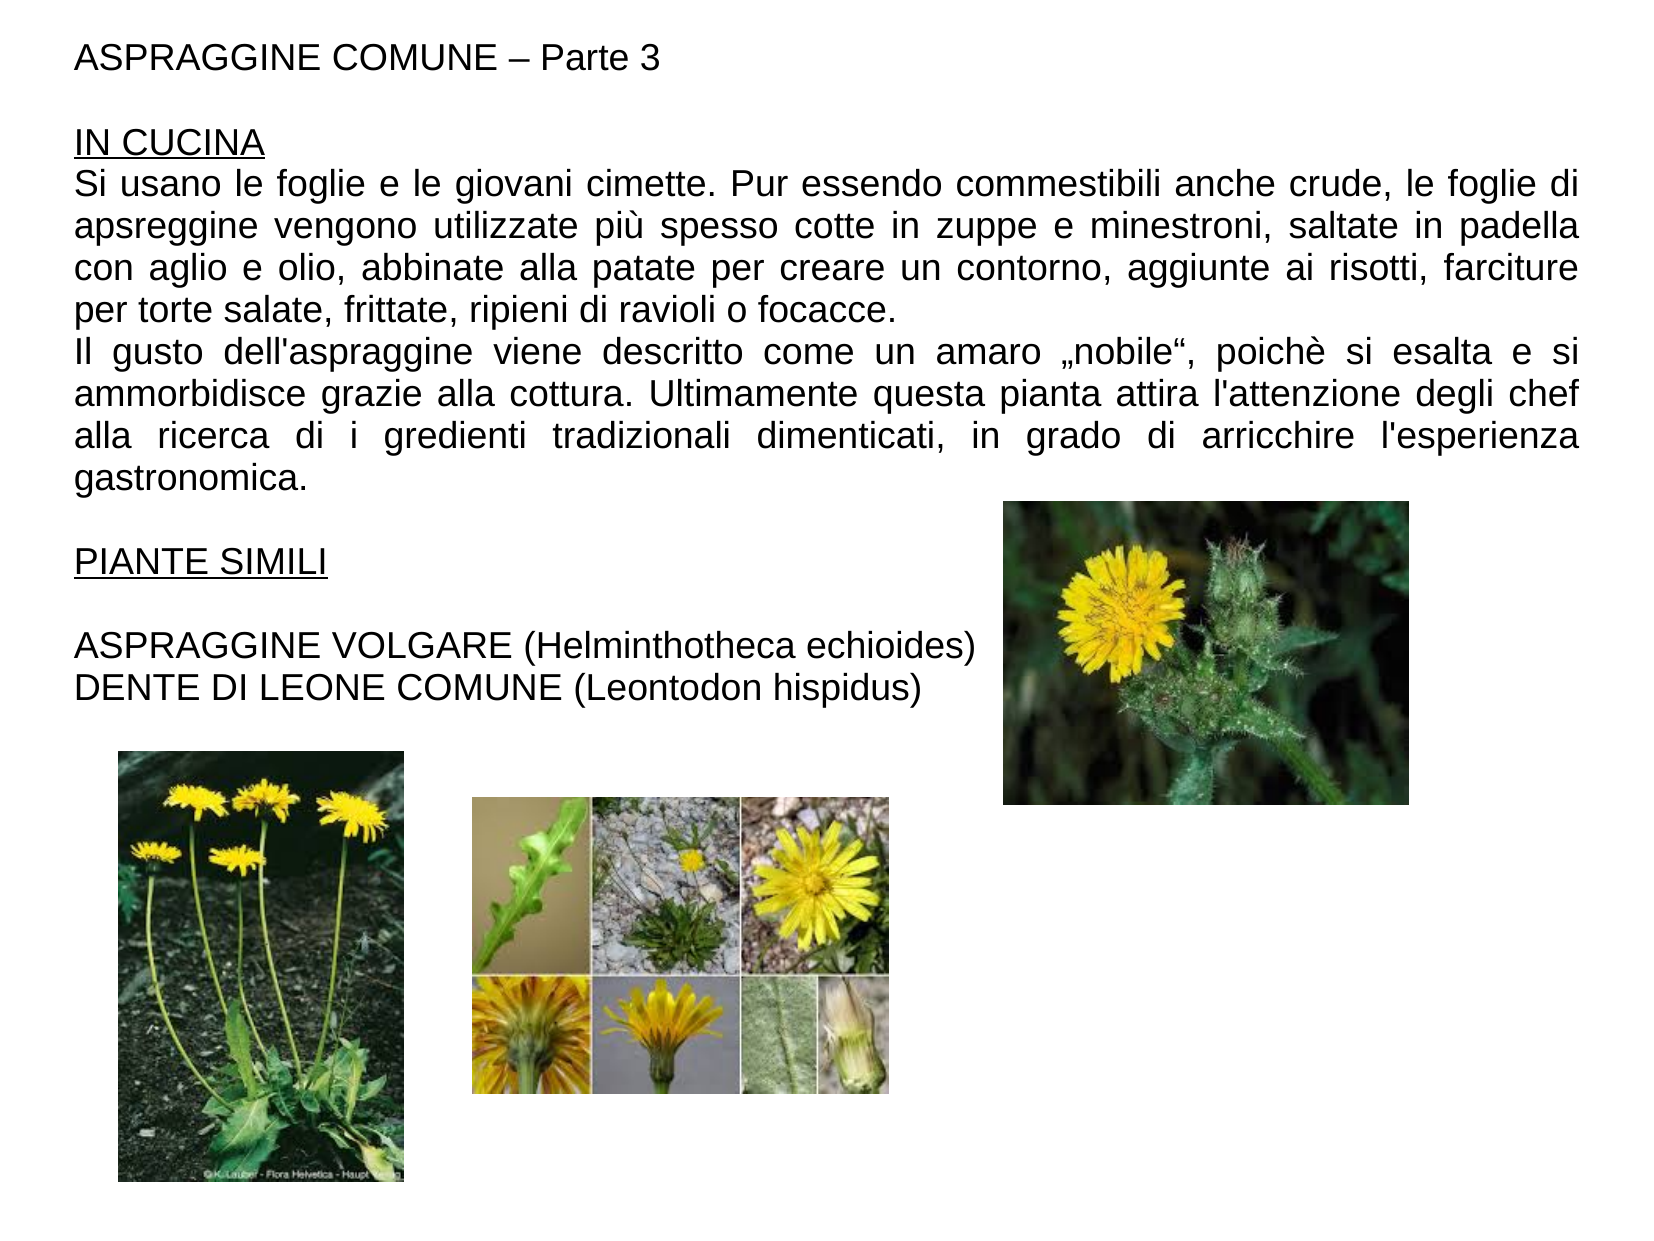

ASPRAGGINE COMUNE – Parte 3
IN CUCINA
Si usano le foglie e le giovani cimette. Pur essendo commestibili anche crude, le foglie di apsreggine vengono utilizzate più spesso cotte in zuppe e minestroni, saltate in padella con aglio e olio, abbinate alla patate per creare un contorno, aggiunte ai risotti, farciture per torte salate, frittate, ripieni di ravioli o focacce.
Il gusto dell'aspraggine viene descritto come un amaro „nobile“, poichè si esalta e si ammorbidisce grazie alla cottura. Ultimamente questa pianta attira l'attenzione degli chef alla ricerca di i gredienti tradizionali dimenticati, in grado di arricchire l'esperienza gastronomica.
PIANTE SIMILI
ASPRAGGINE VOLGARE (Helminthotheca echioides)
DENTE DI LEONE COMUNE (Leontodon hispidus)